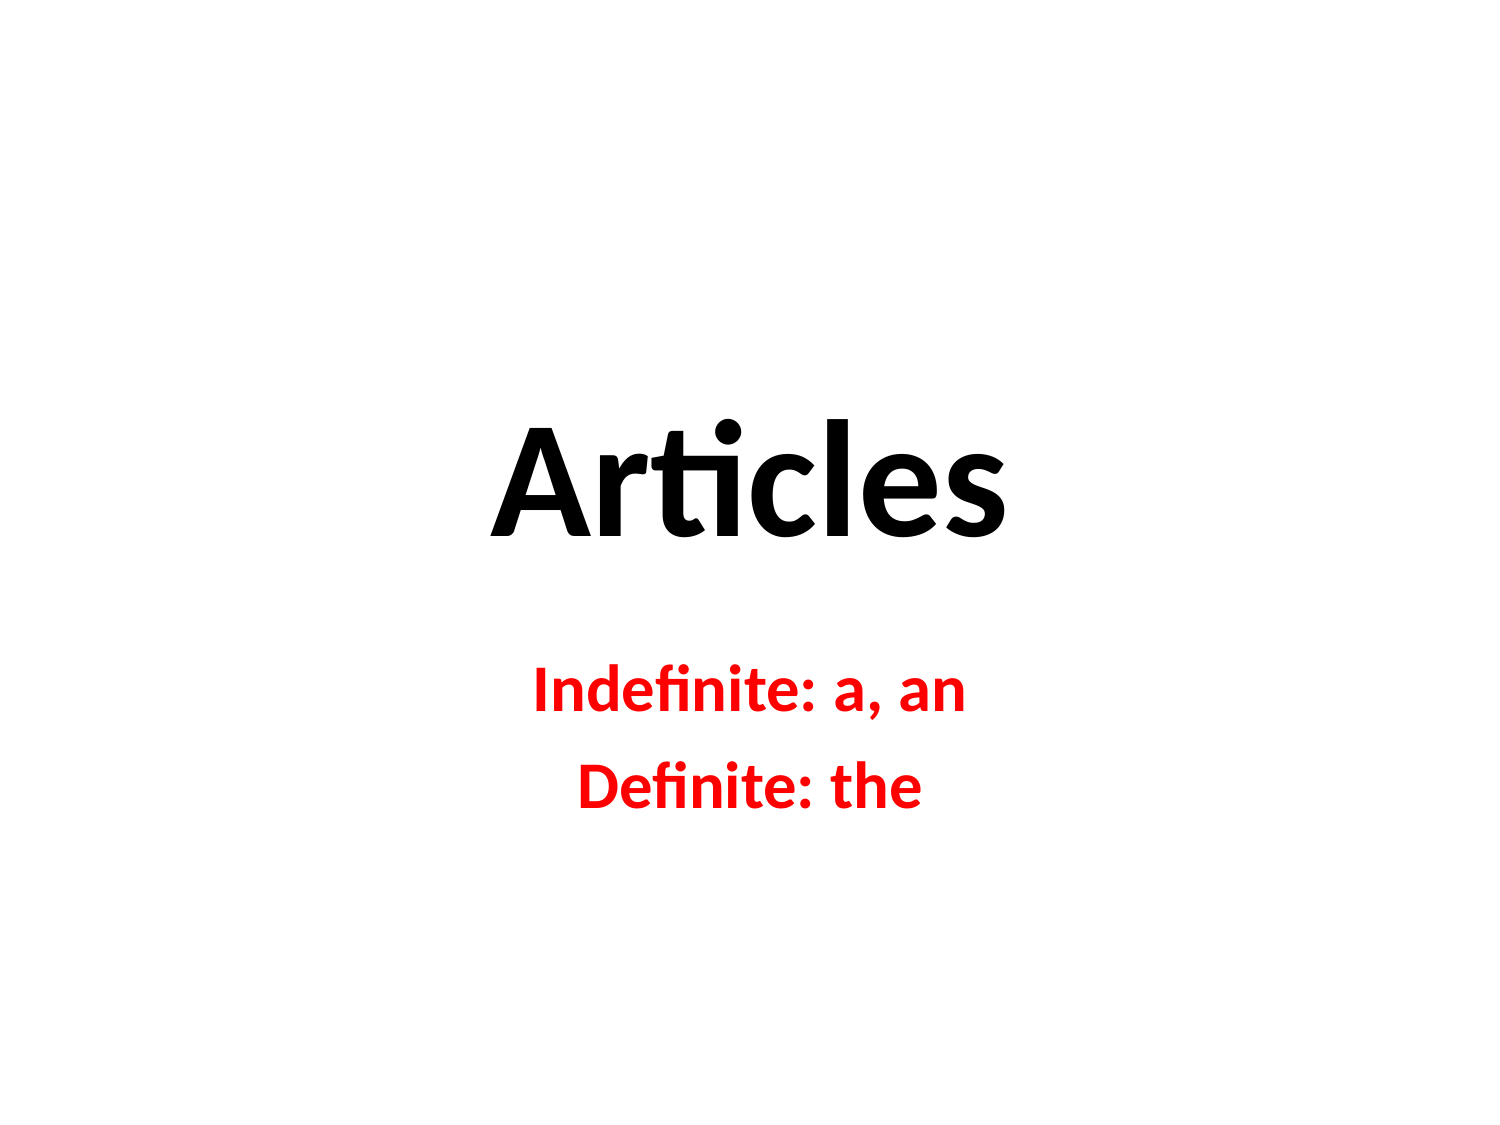

# Articles
Indefinite: a, an
Definite: the